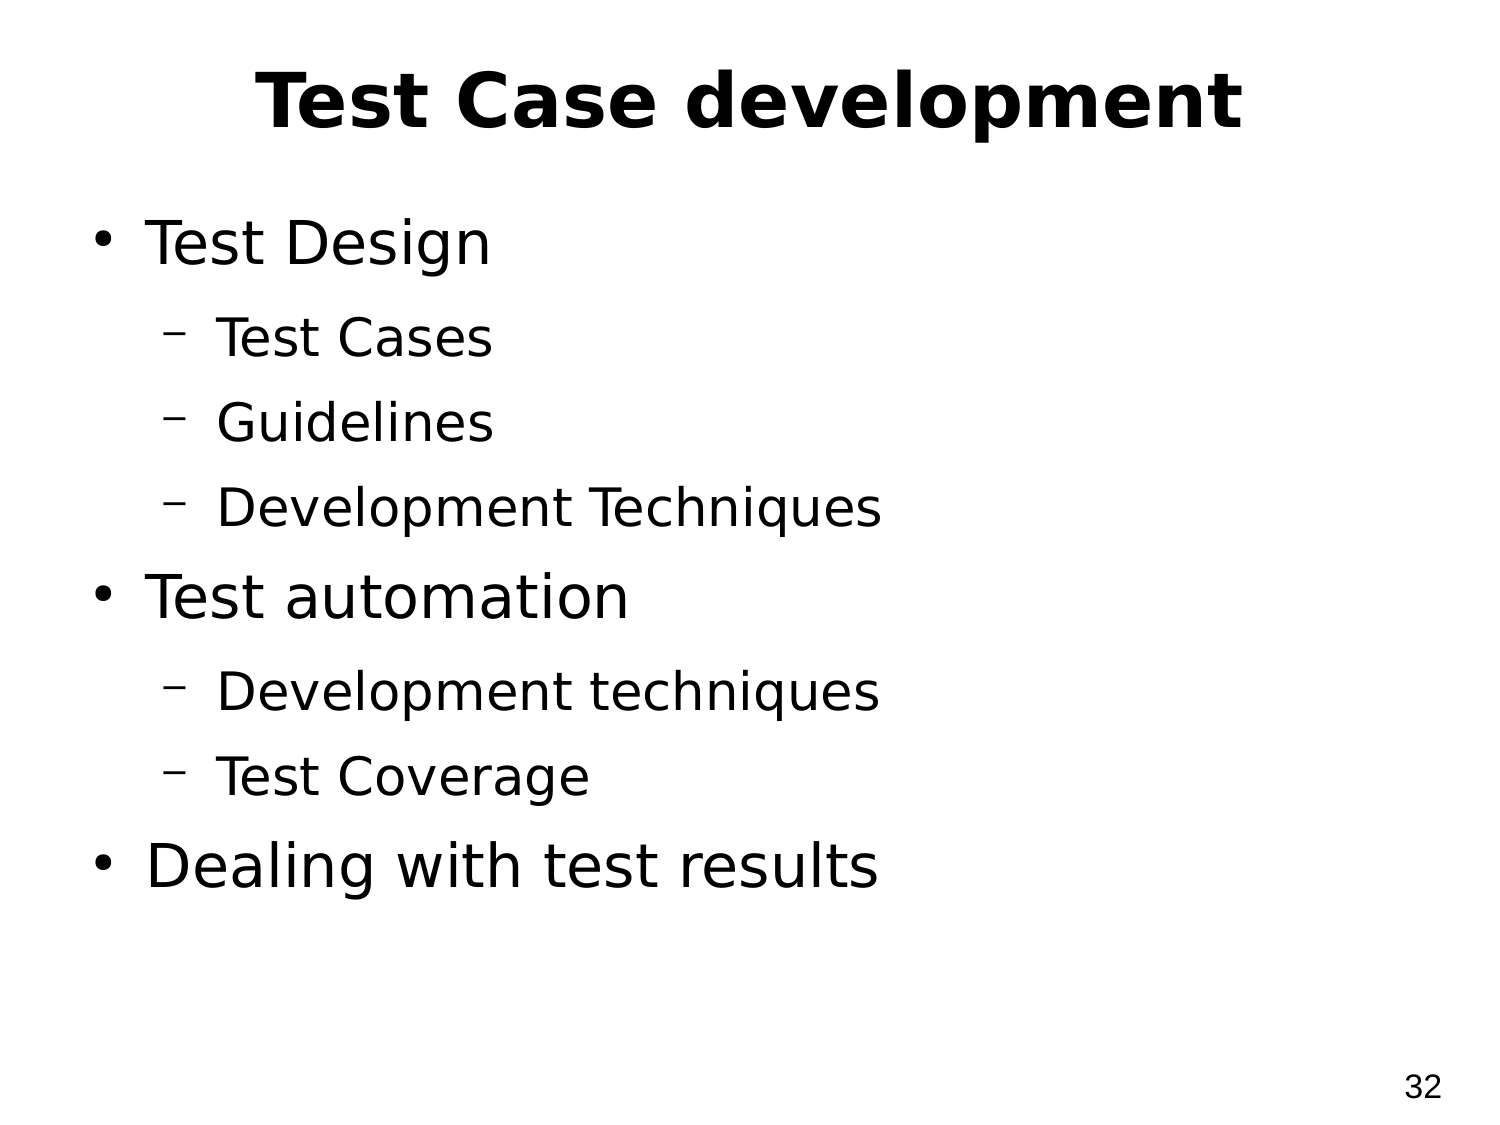

# Test Case development
Test Design
Test Cases
Guidelines
Development Techniques
Test automation
Development techniques
Test Coverage
Dealing with test results